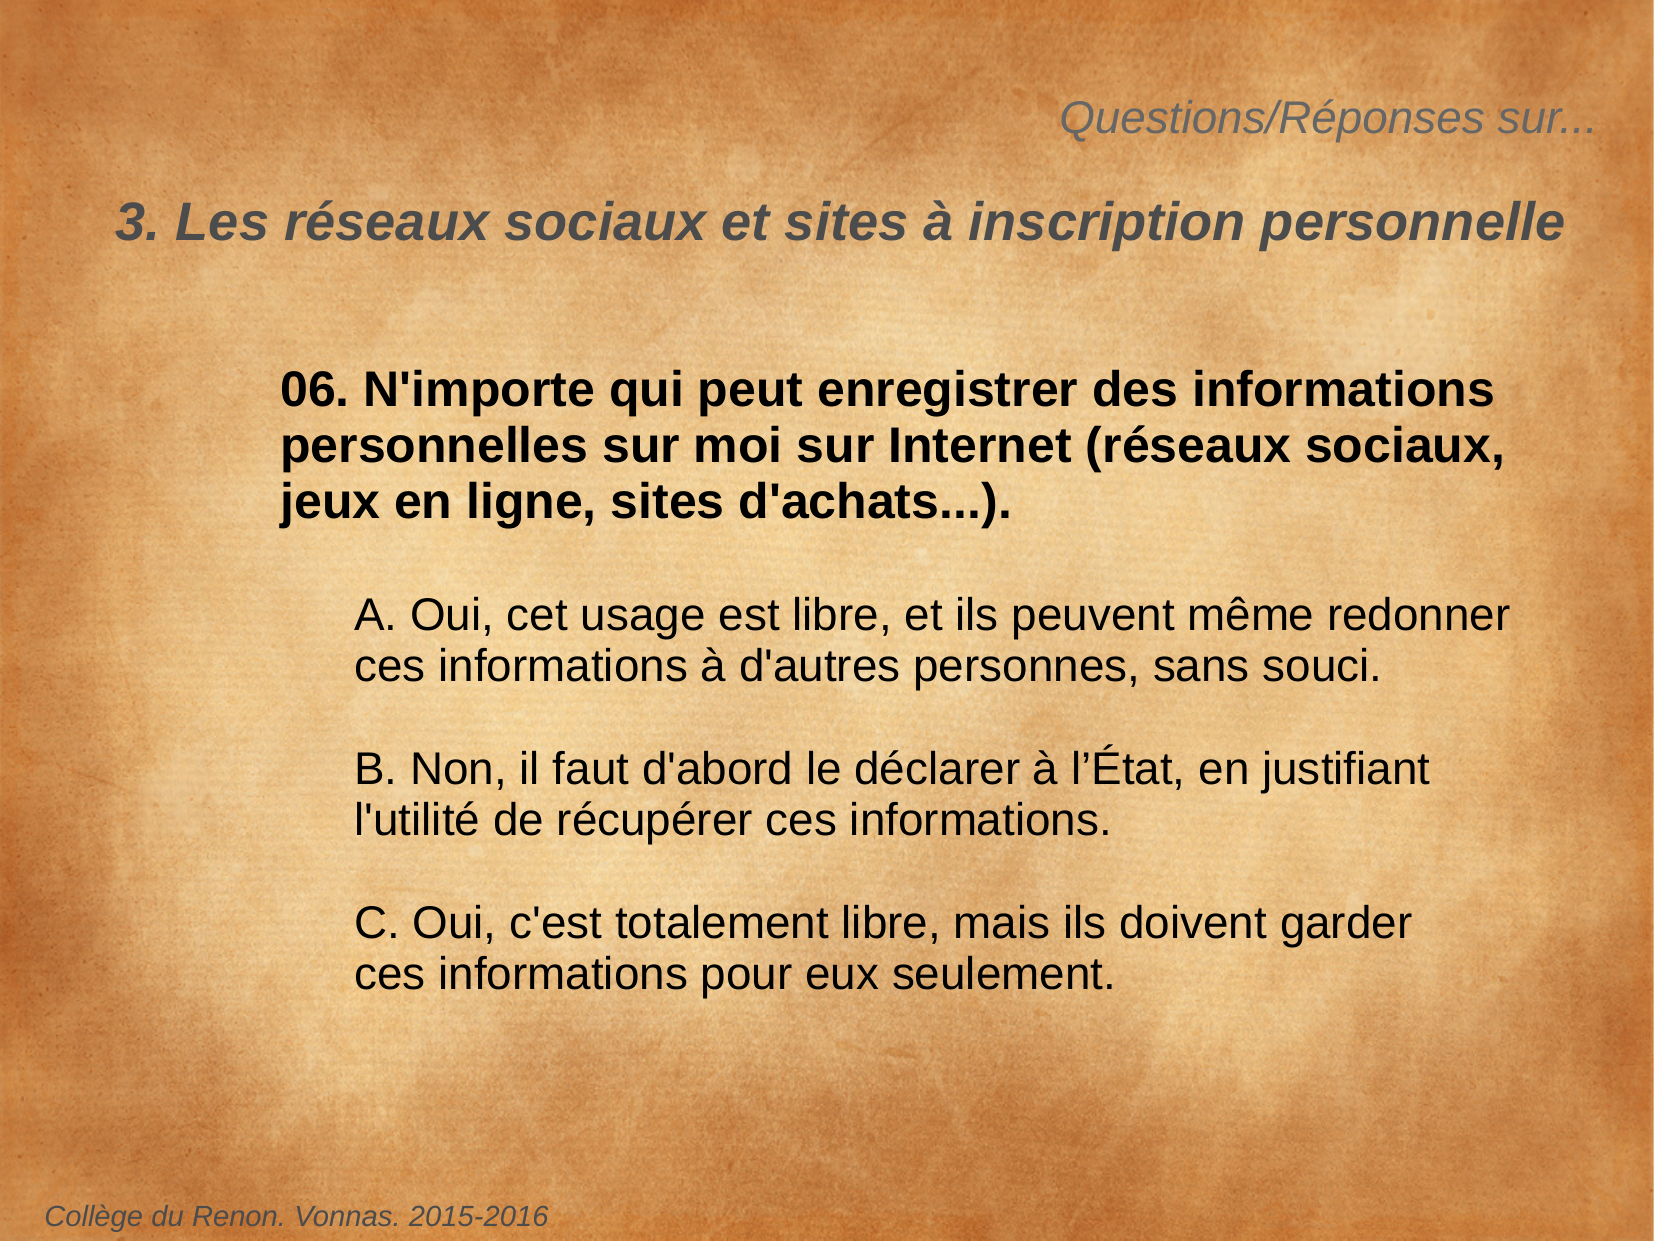

# Questions/Réponses sur...
3. Les réseaux sociaux et sites à inscription personnelle
06. N'importe qui peut enregistrer des informations personnelles sur moi sur Internet (réseaux sociaux, jeux en ligne, sites d'achats...).
	A. Oui, cet usage est libre, et ils peuvent même redonner 		ces informations à d'autres personnes, sans souci.
	B. Non, il faut d'abord le déclarer à l’État, en justifiant 			l'utilité de récupérer ces informations.
	C. Oui, c'est totalement libre, mais ils doivent garder 			ces informations pour eux seulement.
Collège du Renon. Vonnas. 2015-2016